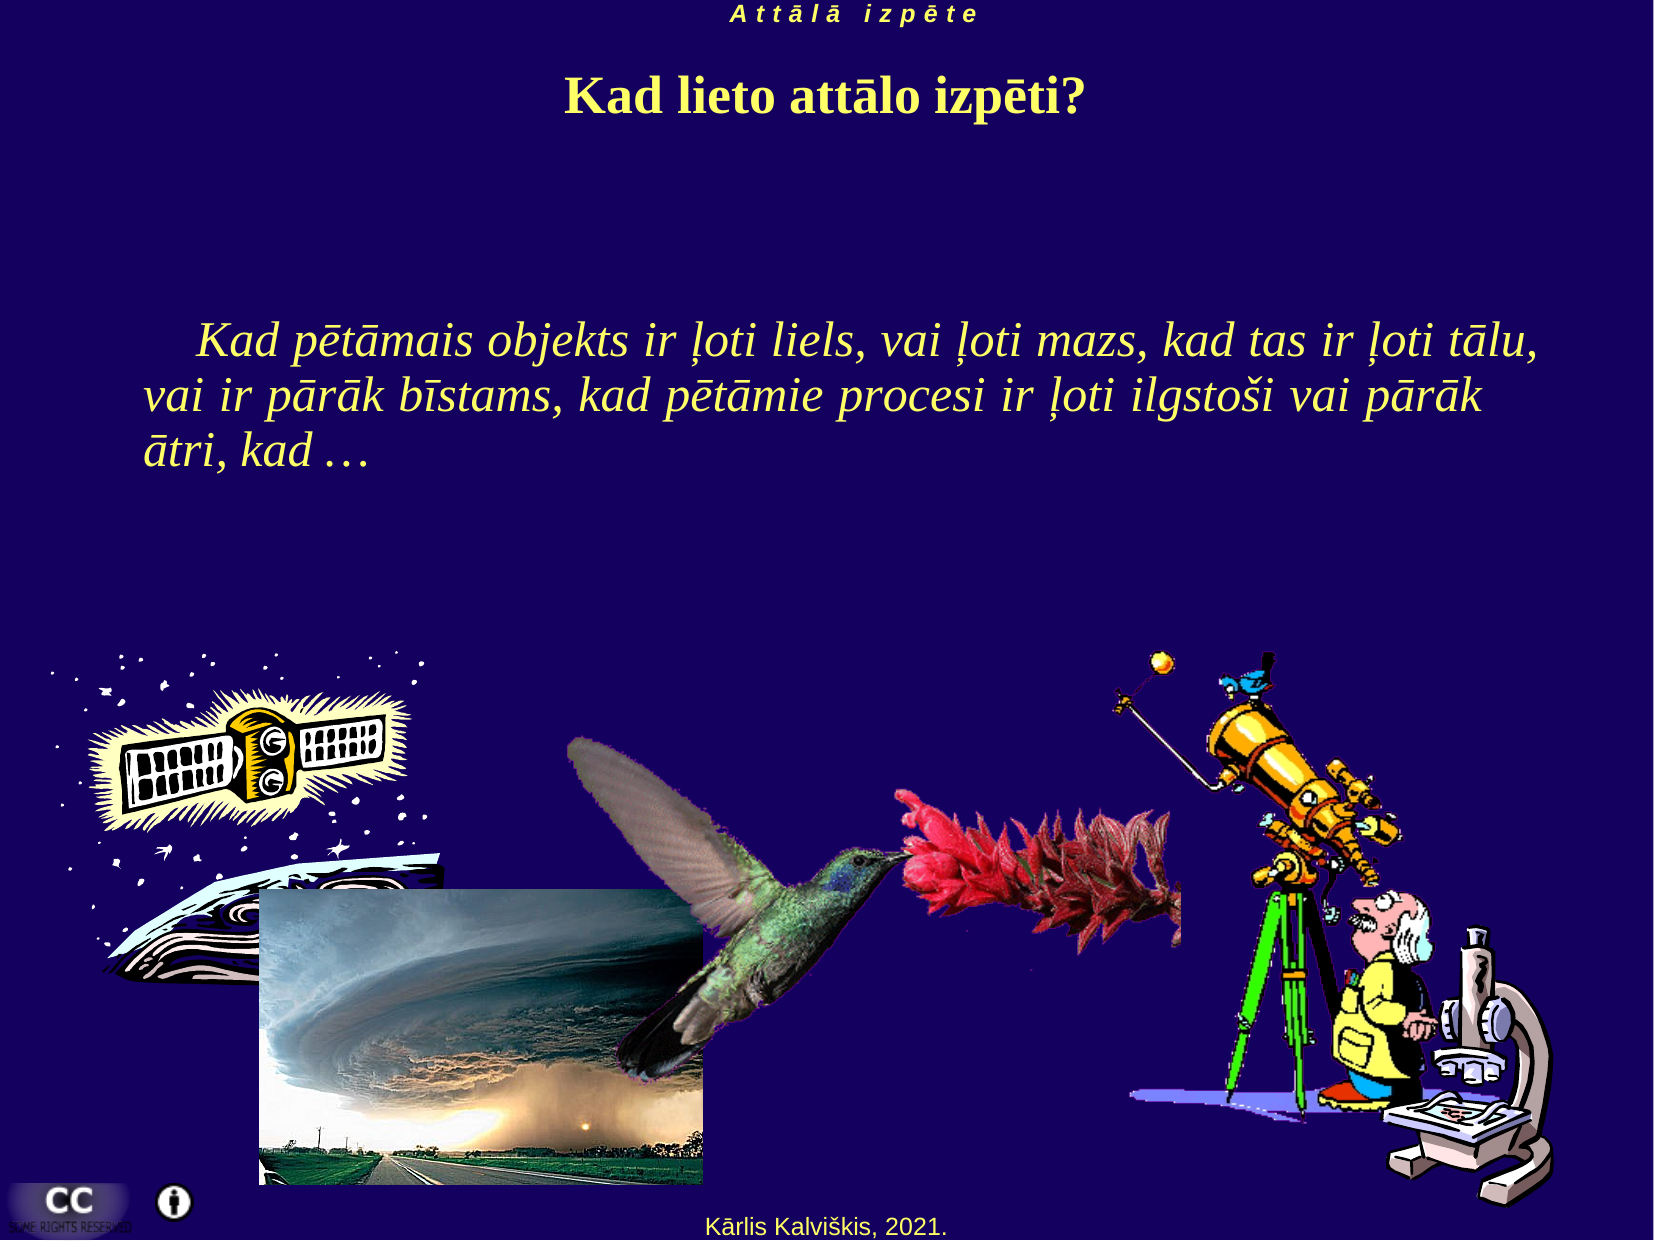

# Kad lieto attālo izpēti?
Kad pētāmais objekts ir ļoti liels, vai ļoti mazs, kad tas ir ļoti tālu, vai ir pārāk bīstams, kad pētāmie procesi ir ļoti ilgstoši vai pārāk ātri, kad …